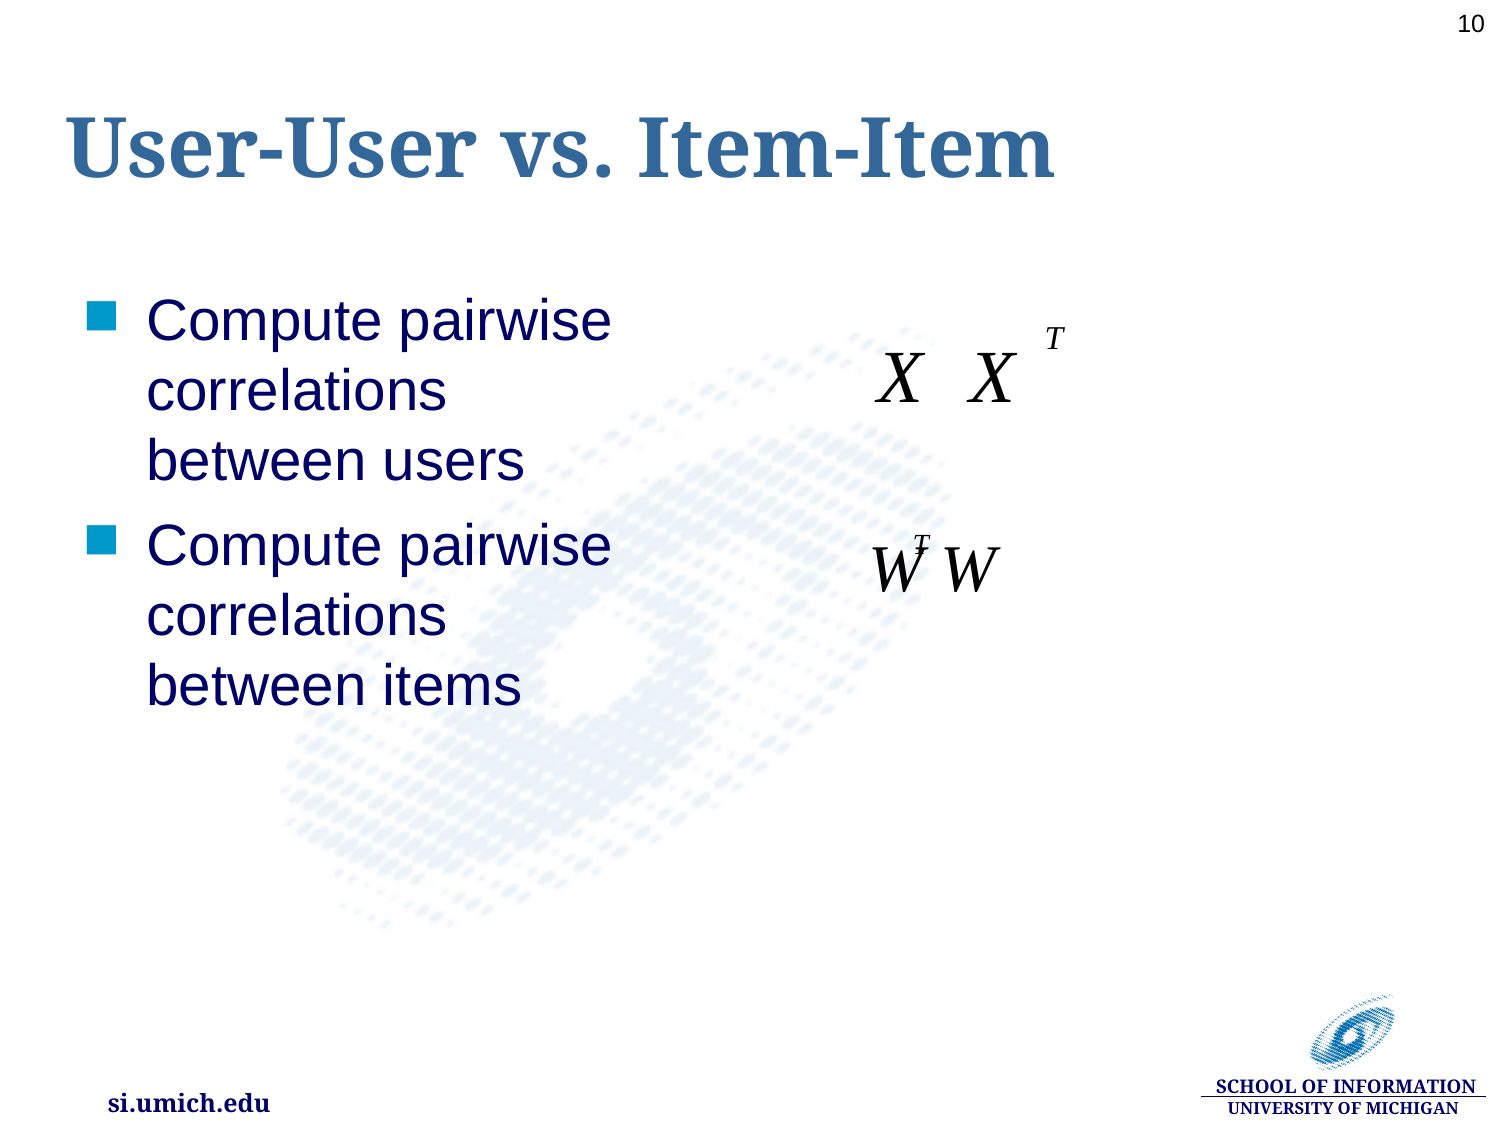

# User-User vs. Item-Item
Compute pairwise correlations between users
Compute pairwise correlations between items
T
X
X
W W
T